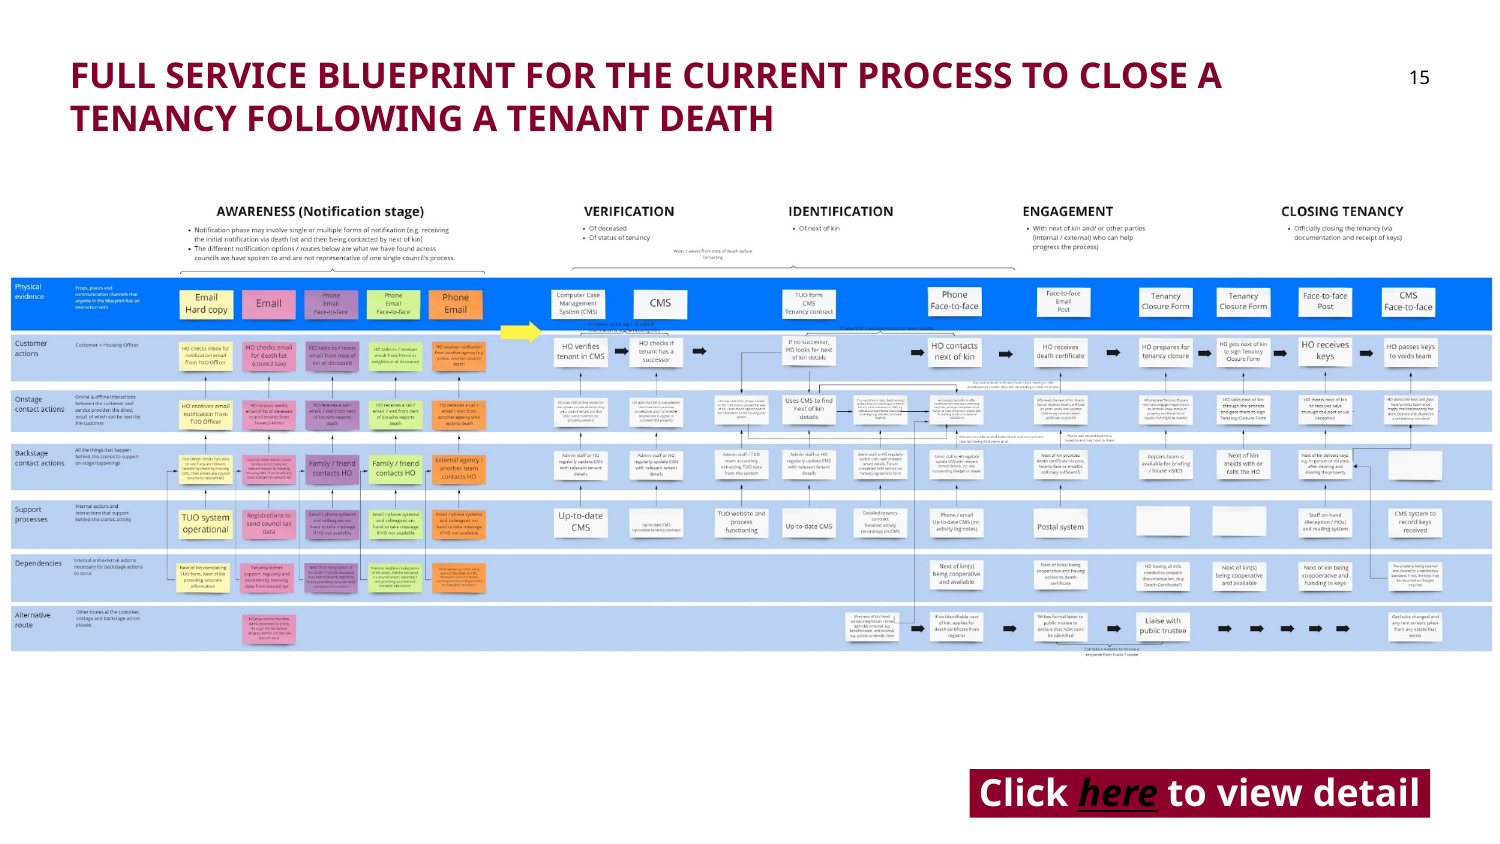

# FULL SERVICE BLUEPRINT FOR THE CURRENT PROCESS TO CLOSE A TENANCY FOLLOWING A TENANT DEATH
Click here to view detail